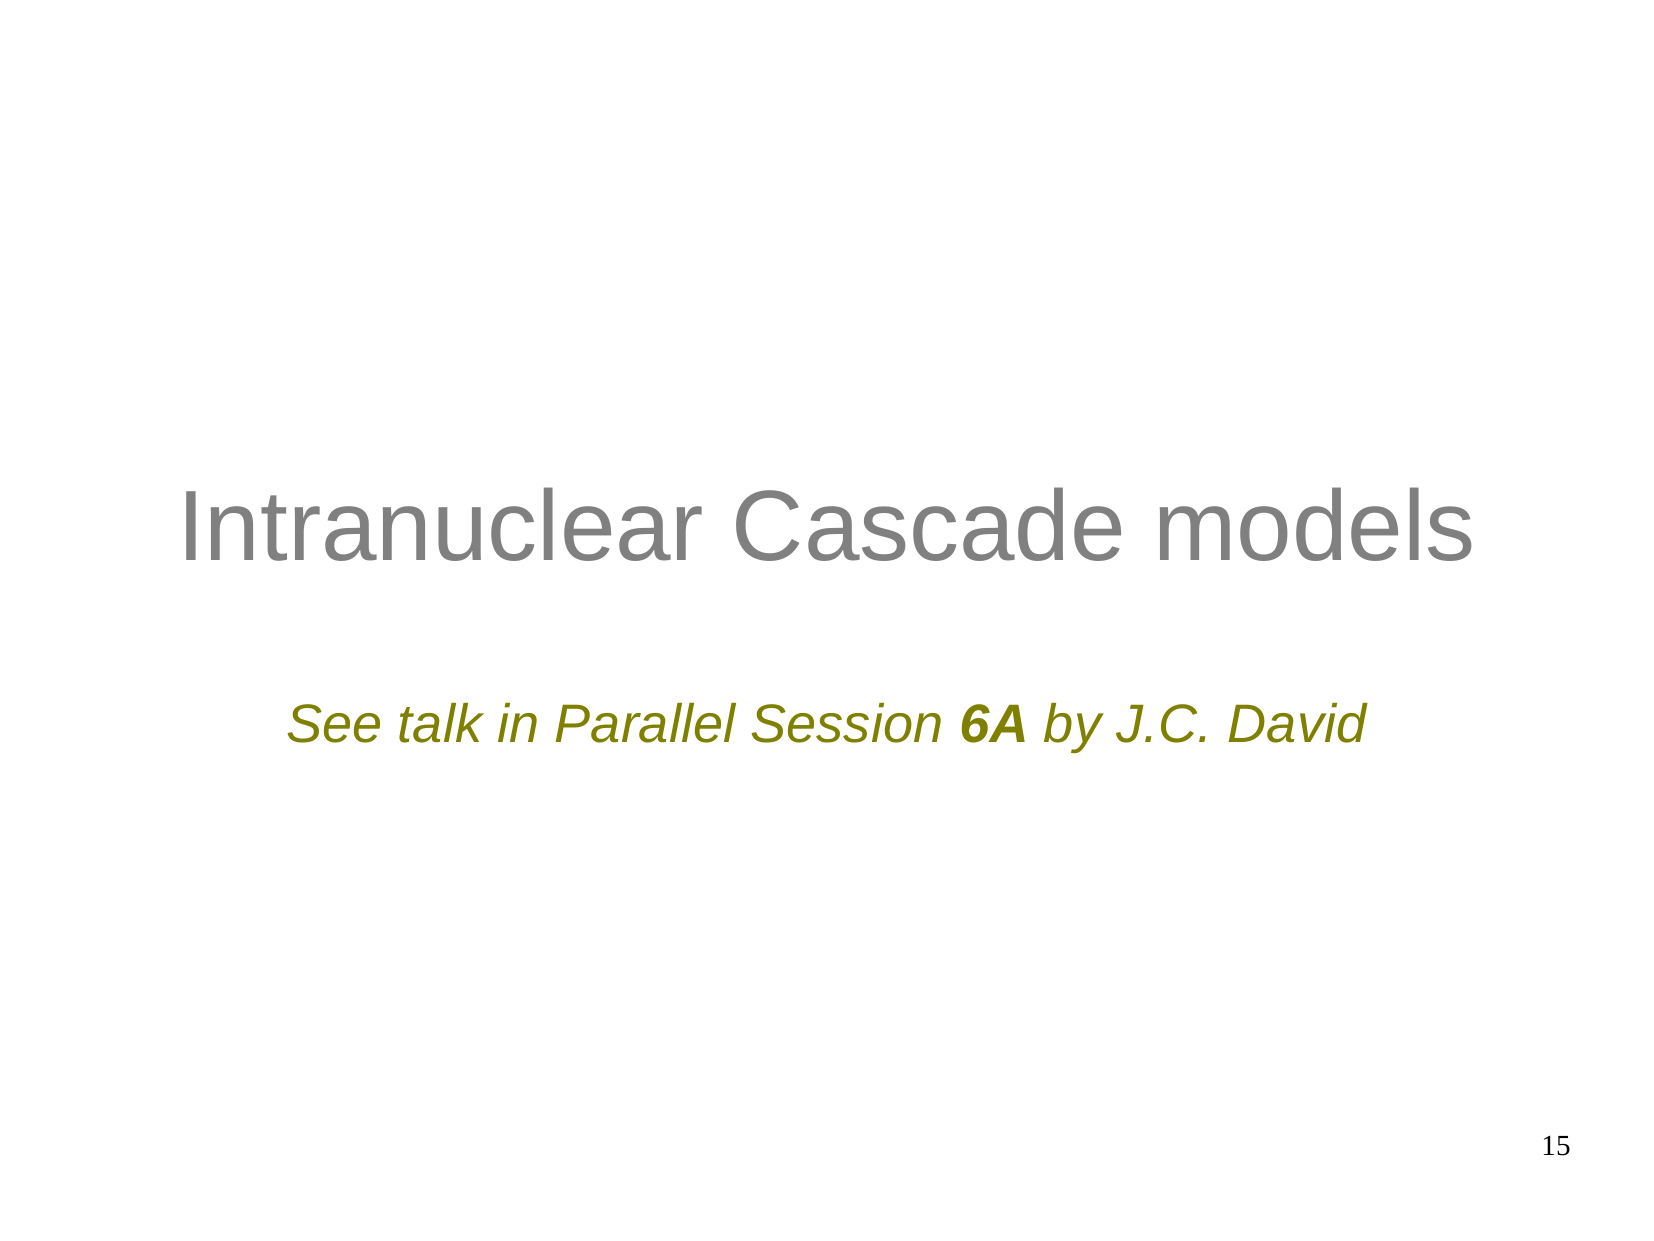

# Intranuclear Cascade models See talk in Parallel Session 6A by J.C. David
15